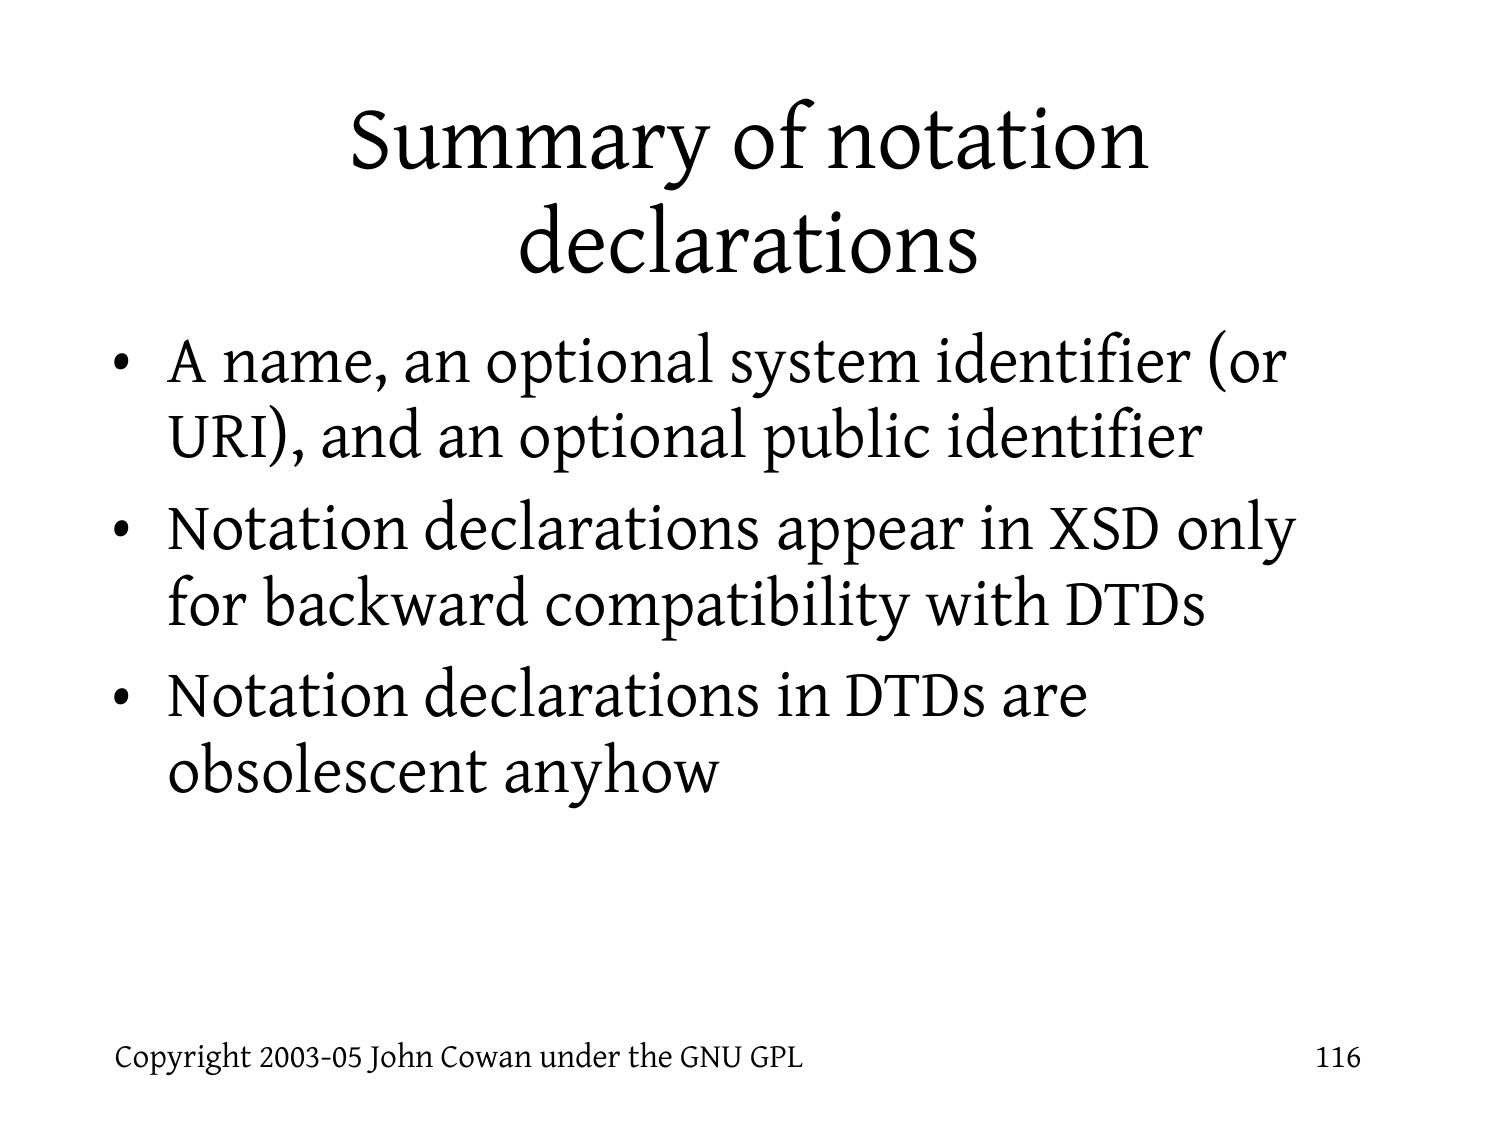

# Summary of notation declarations
A name, an optional system identifier (or URI), and an optional public identifier
Notation declarations appear in XSD only for backward compatibility with DTDs
Notation declarations in DTDs are obsolescent anyhow